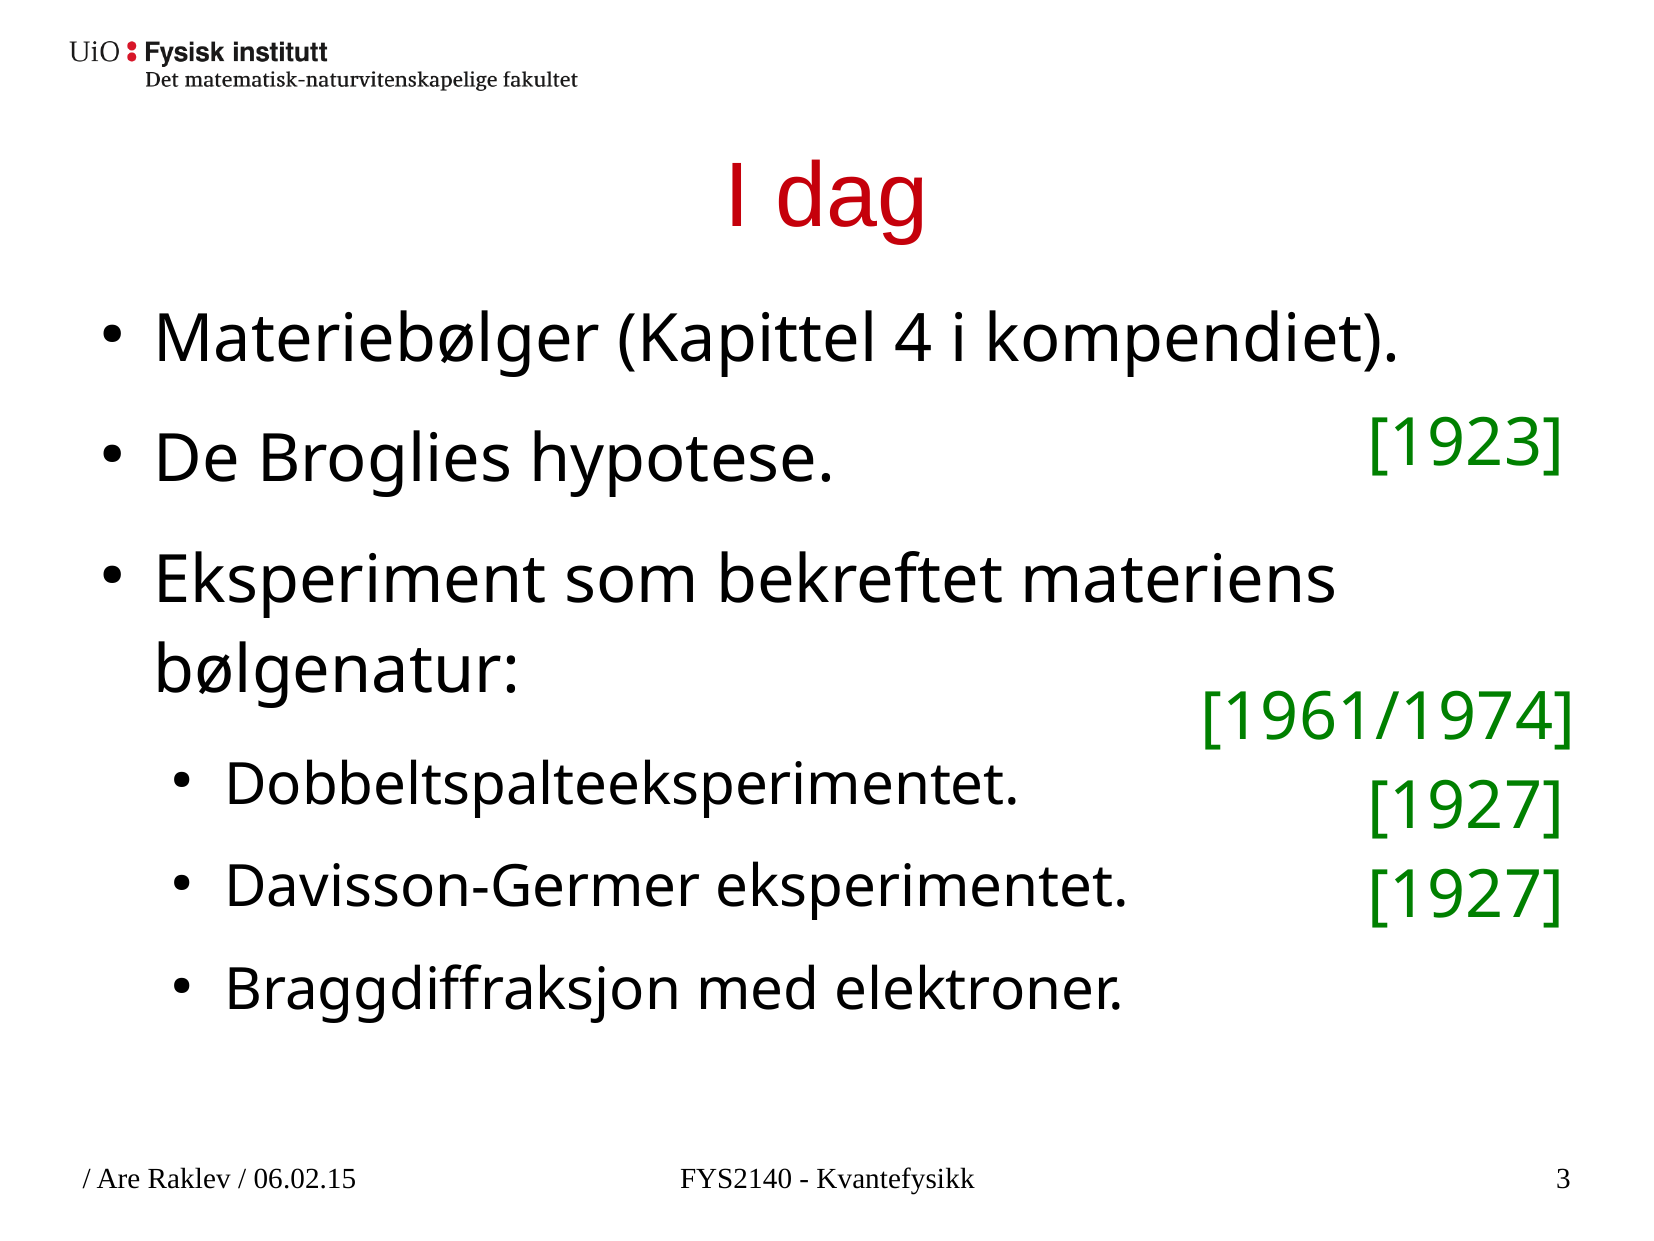

# I dag
Materiebølger (Kapittel 4 i kompendiet).
De Broglies hypotese.
Eksperiment som bekreftet materiens bølgenatur:
Dobbeltspalteeksperimentet.
Davisson-Germer eksperimentet.
Braggdiffraksjon med elektroner.
[1923]
[1961/1974]
[1927]
[1927]
/ Are Raklev / 06.02.15
FYS2140 - Kvantefysikk
3